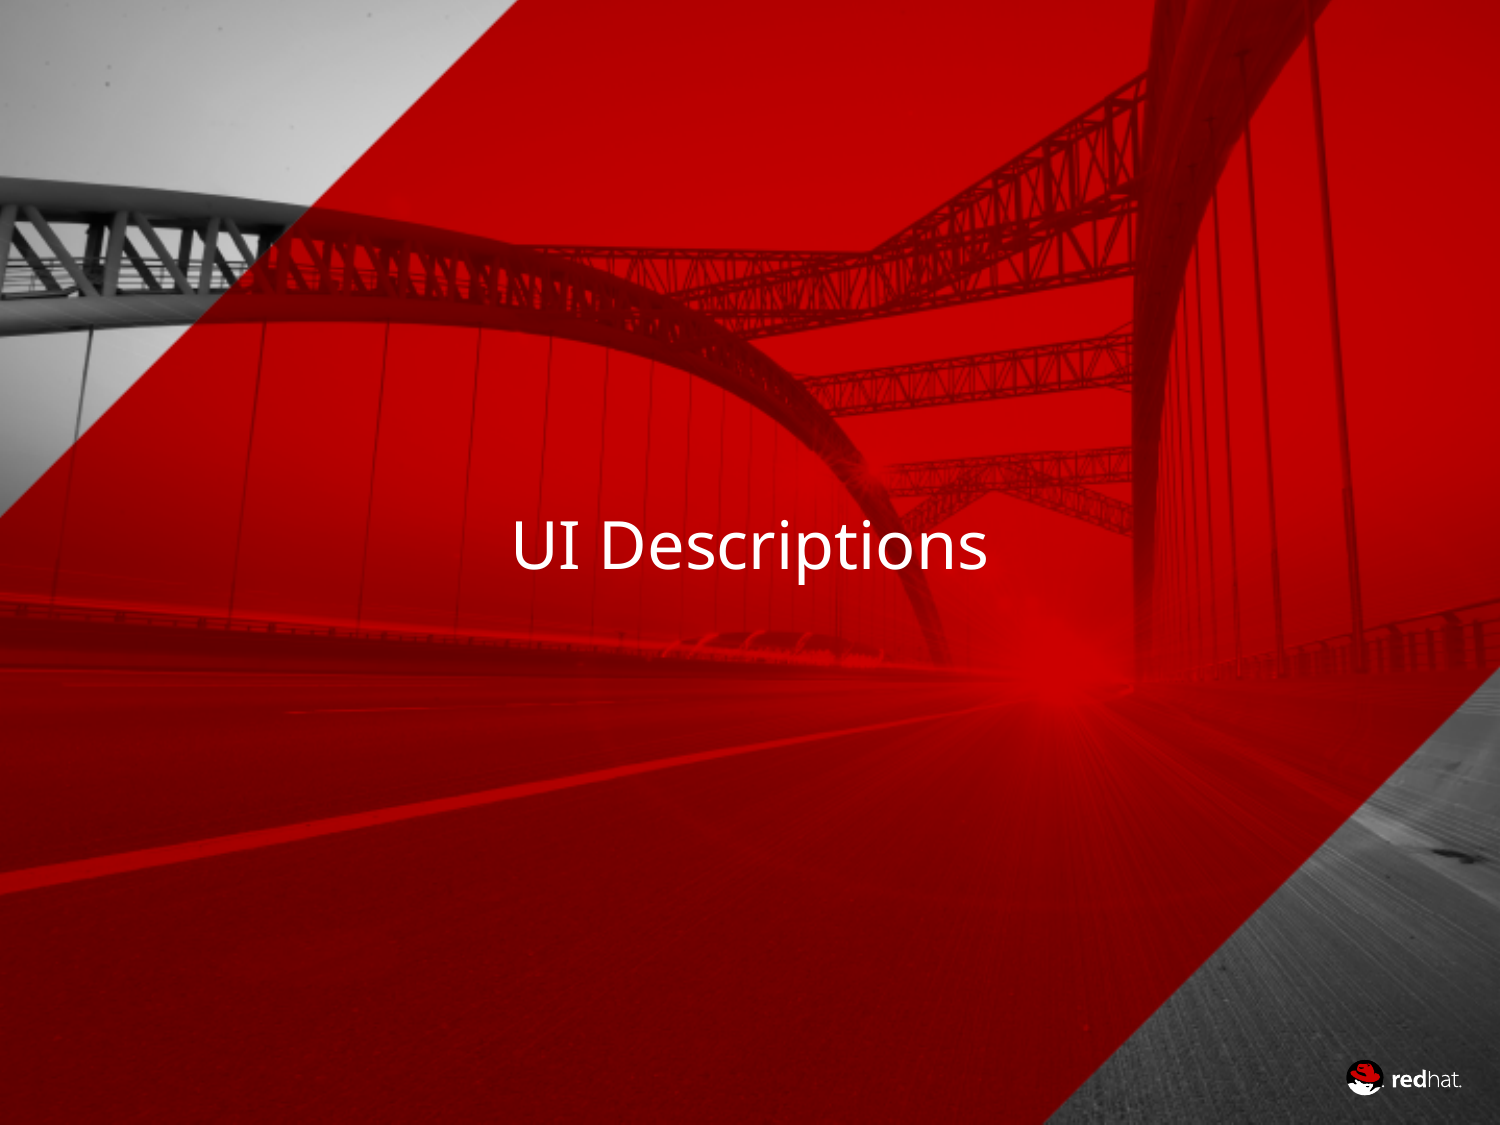

# UI Descriptions
INSERT DESIGNATOR, IF NEEDED
7
Basic Architecture
OpenGL Support
Video Support
HiDPI
Quirks under Wayland
Demo and Future possibilities